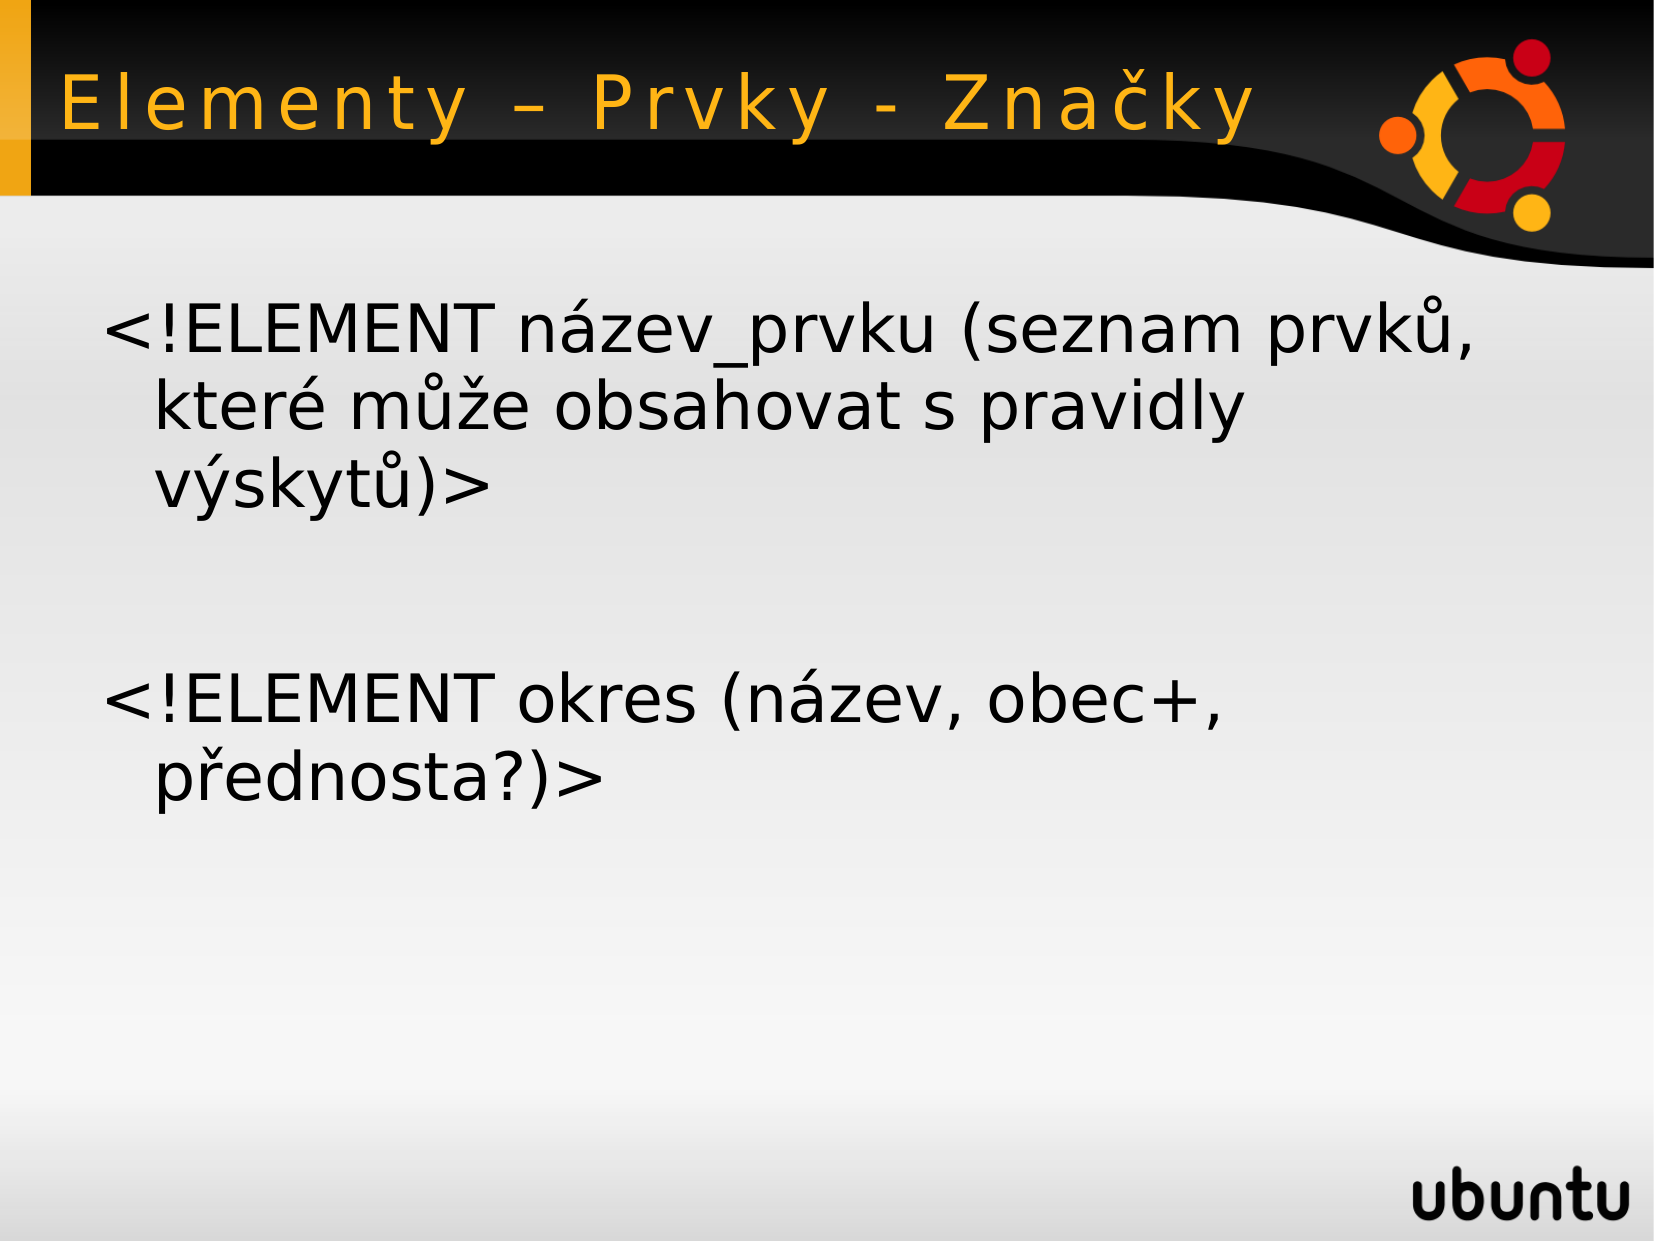

# Elementy – Prvky - Značky
<!ELEMENT název_prvku (seznam prvků, které může obsahovat s pravidly výskytů)>
<!ELEMENT okres (název, obec+, přednosta?)>